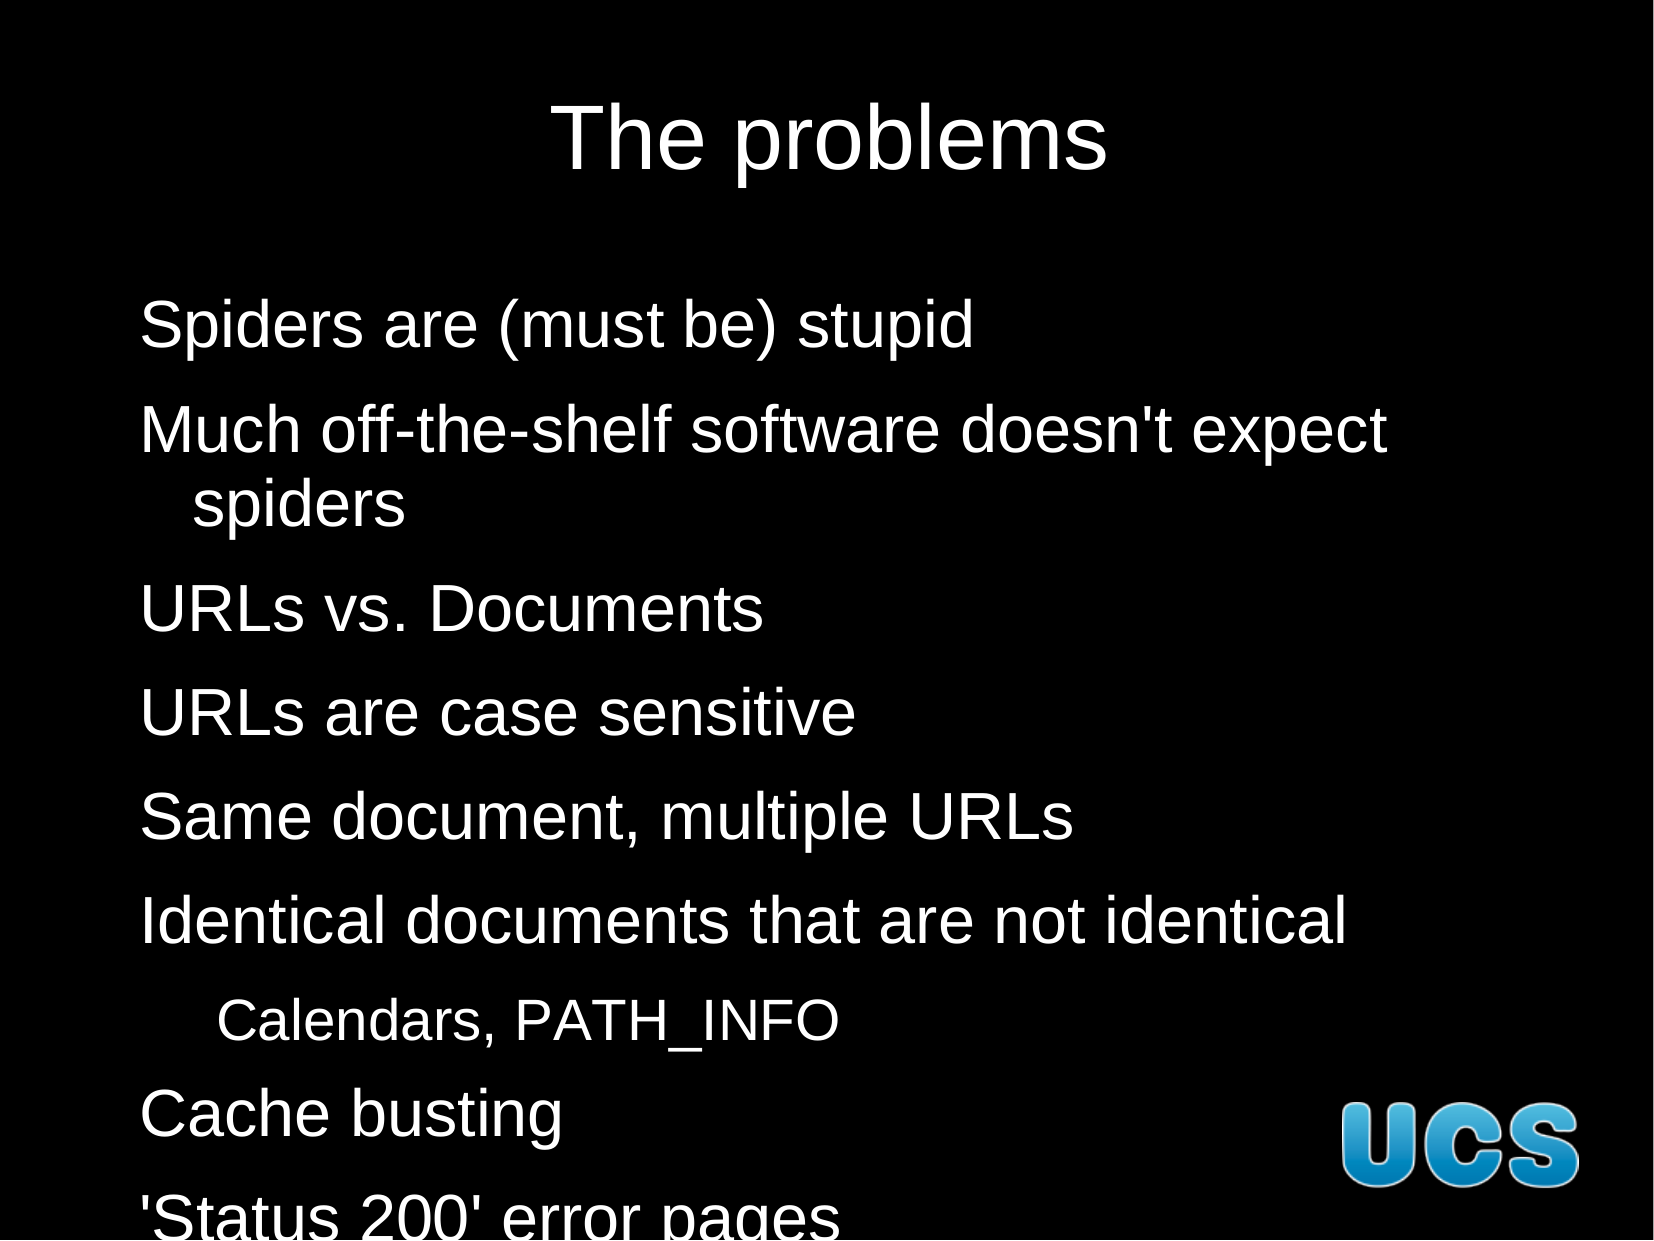

# The problems
Spiders are (must be) stupid
Much off-the-shelf software doesn't expect spiders
URLs vs. Documents
URLs are case sensitive
Same document, multiple URLs
Identical documents that are not identical
Calendars, PATH_INFO
Cache busting
'Status 200' error pages